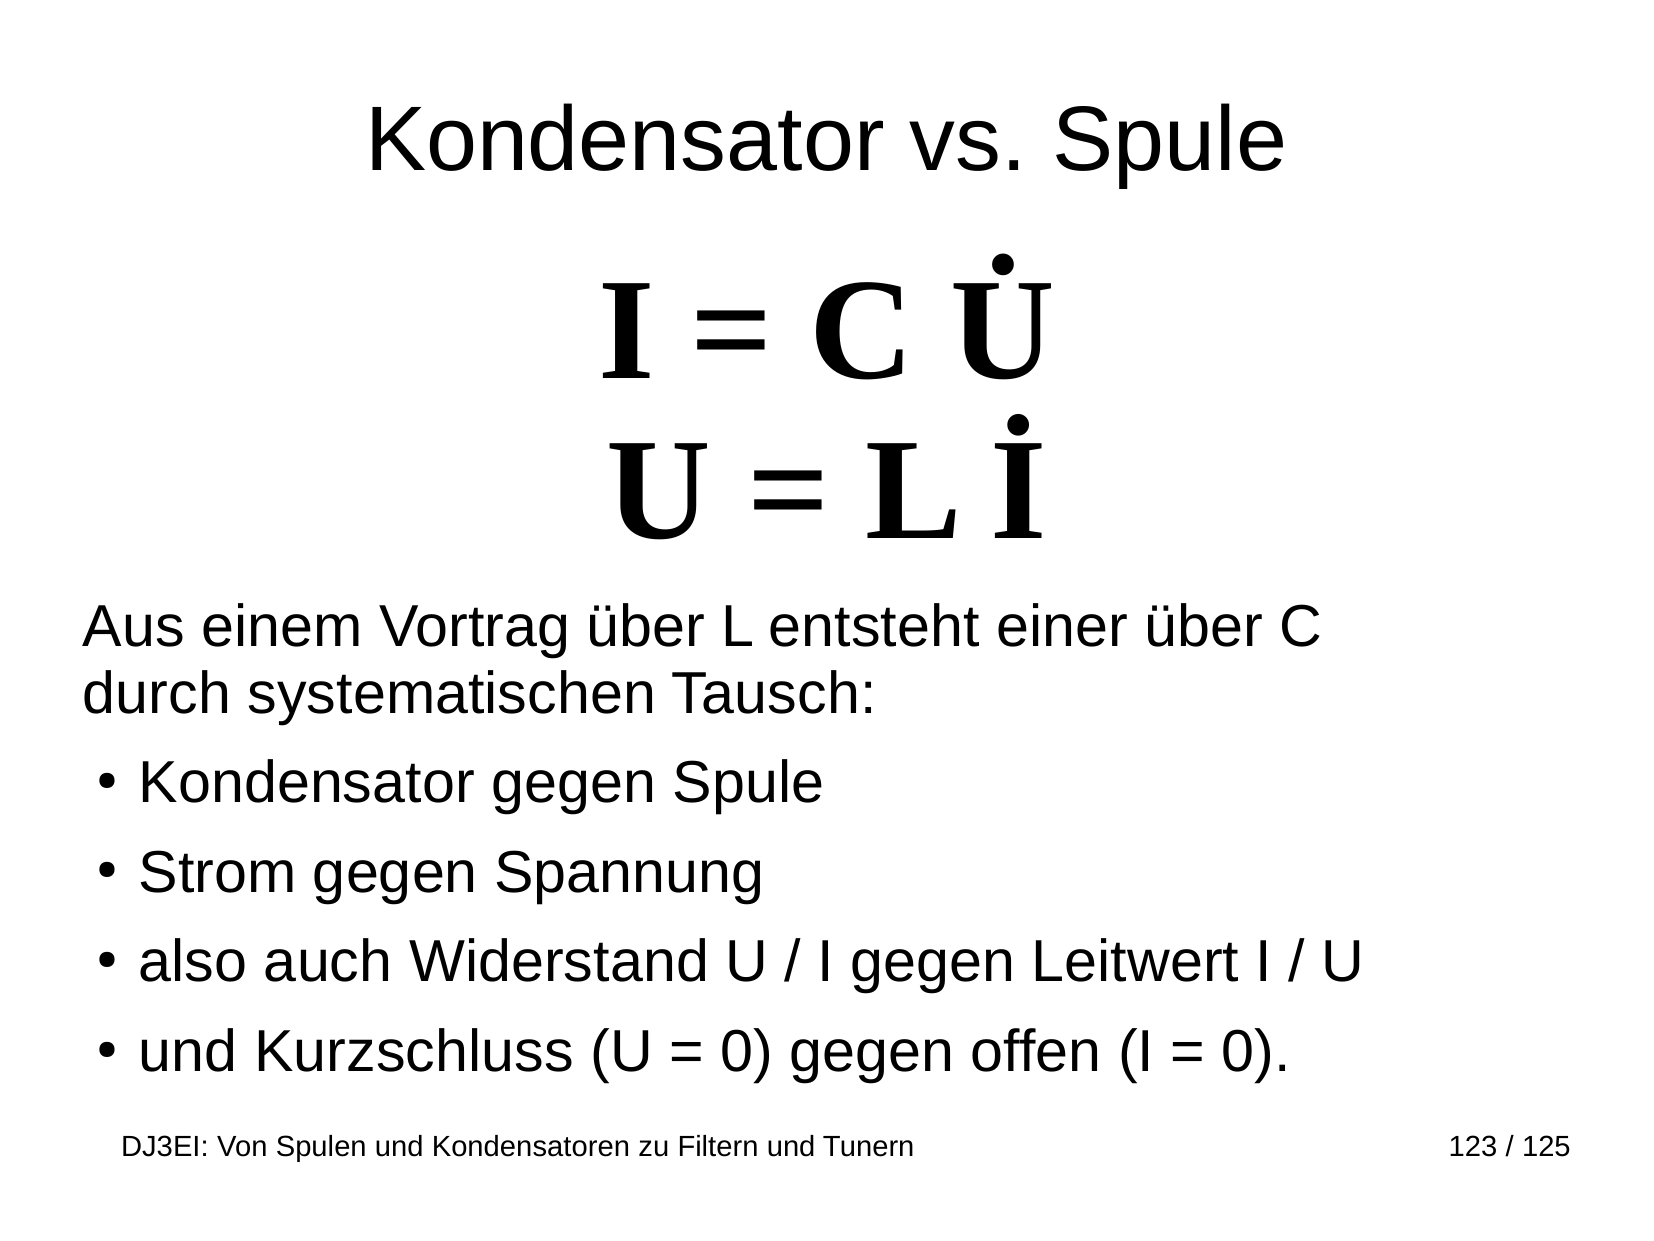

# Kondensator vs. Spule
I = C U̇
U = L İ
Aus einem Vortrag über L entsteht einer über C
durch systematischen Tausch:
Kondensator gegen Spule
Strom gegen Spannung
also auch Widerstand U / I gegen Leitwert I / U
und Kurzschluss (U = 0) gegen offen (I = 0).